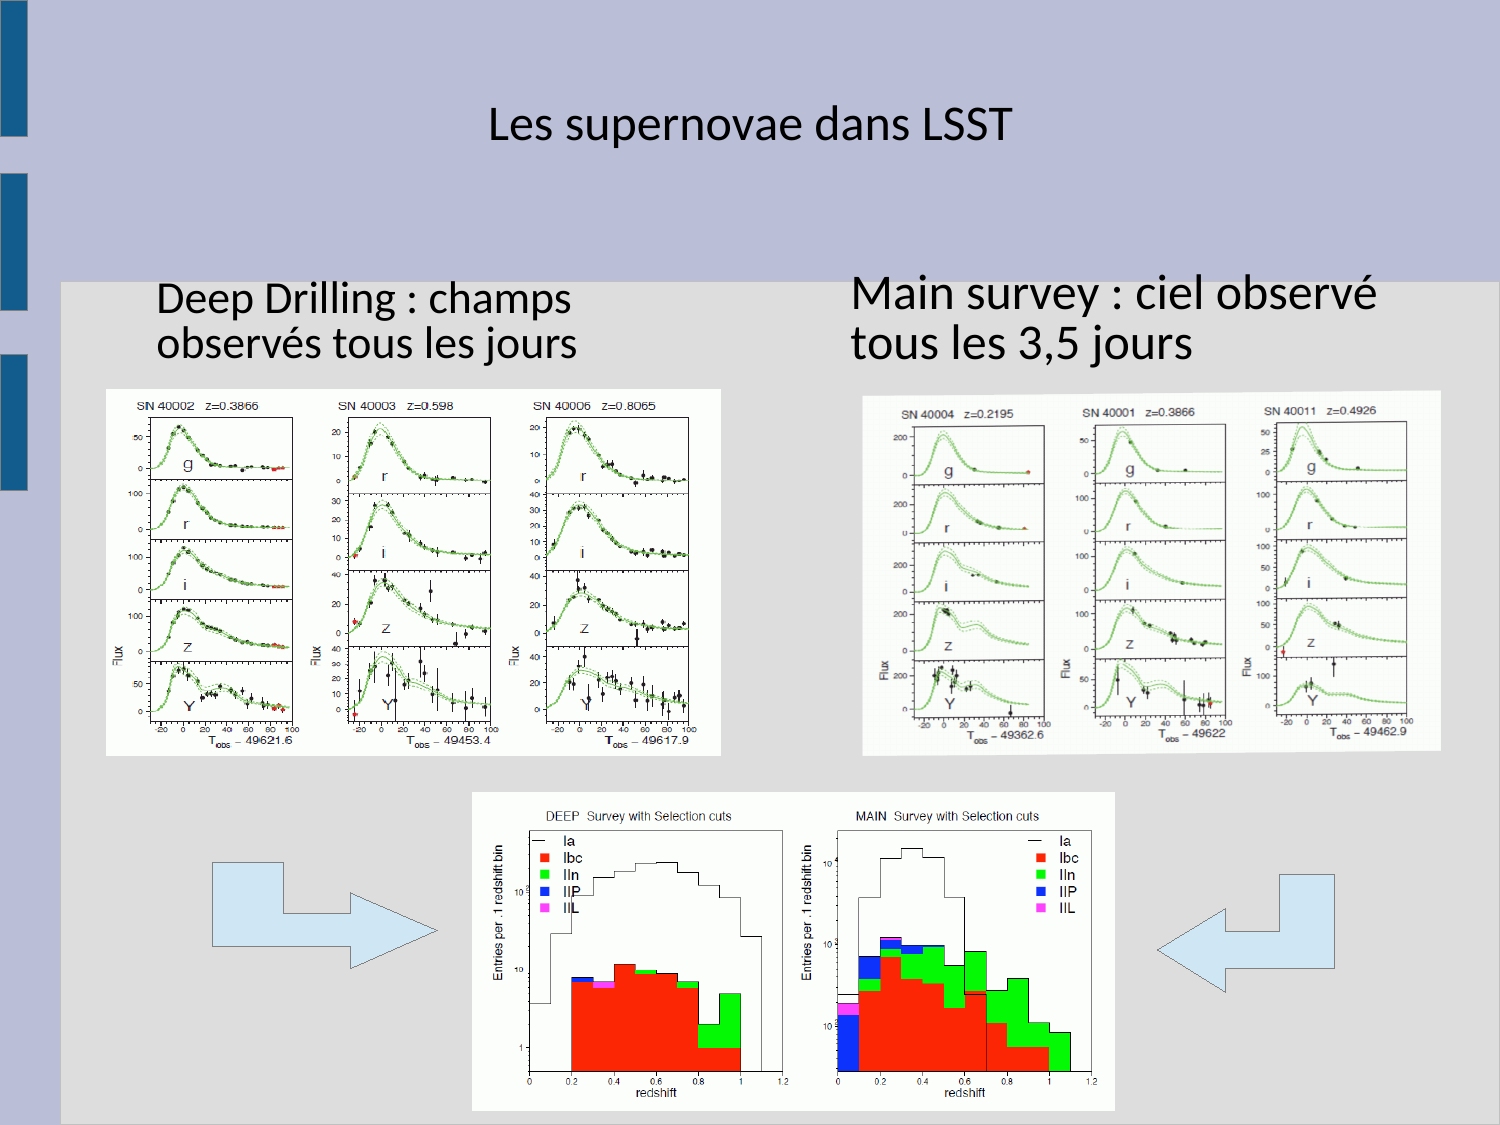

# Les supernovae dans LSST
Deep Drilling : champs observés tous les jours
Main survey : ciel observé tous les 3,5 jours